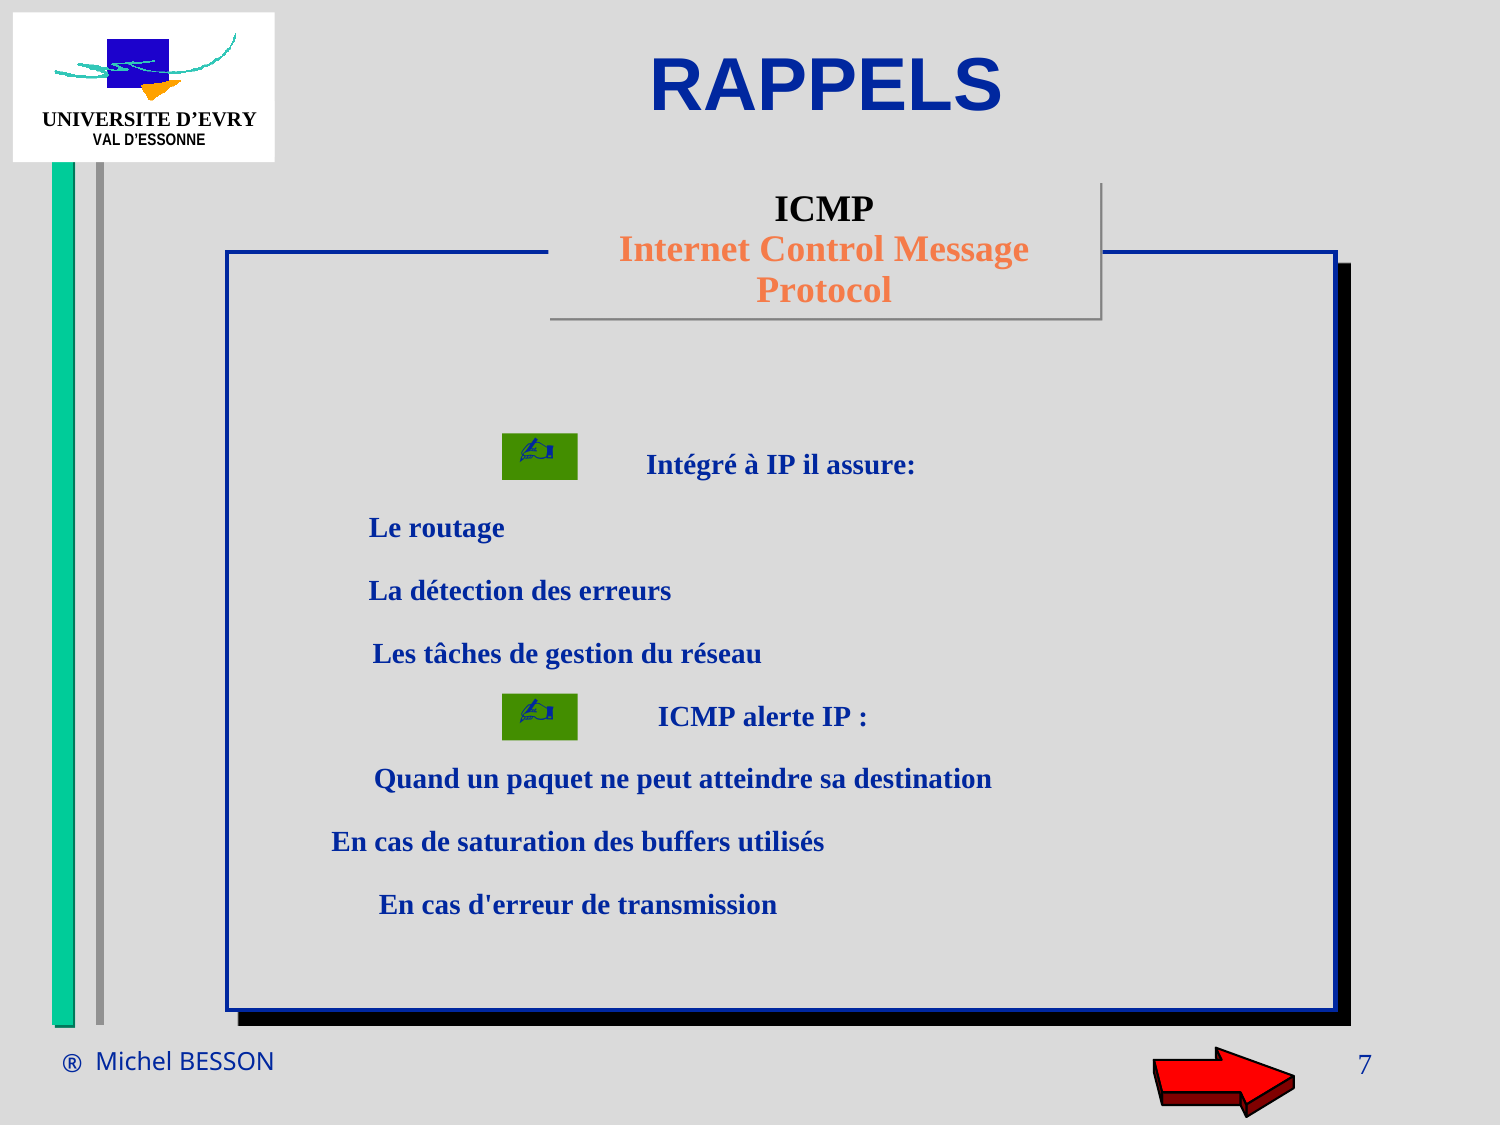

# RAPPELS
ICMP
Internet Control Message Protocol
Intégré à IP il assure:
Le routage
La détection des erreurs
Les tâches de gestion du réseau
ICMP alerte IP :
Quand un paquet ne peut atteindre sa destination
 En cas de saturation des buffers utilisés
 En cas d'erreur de transmission
<date/time> Michel BESSON